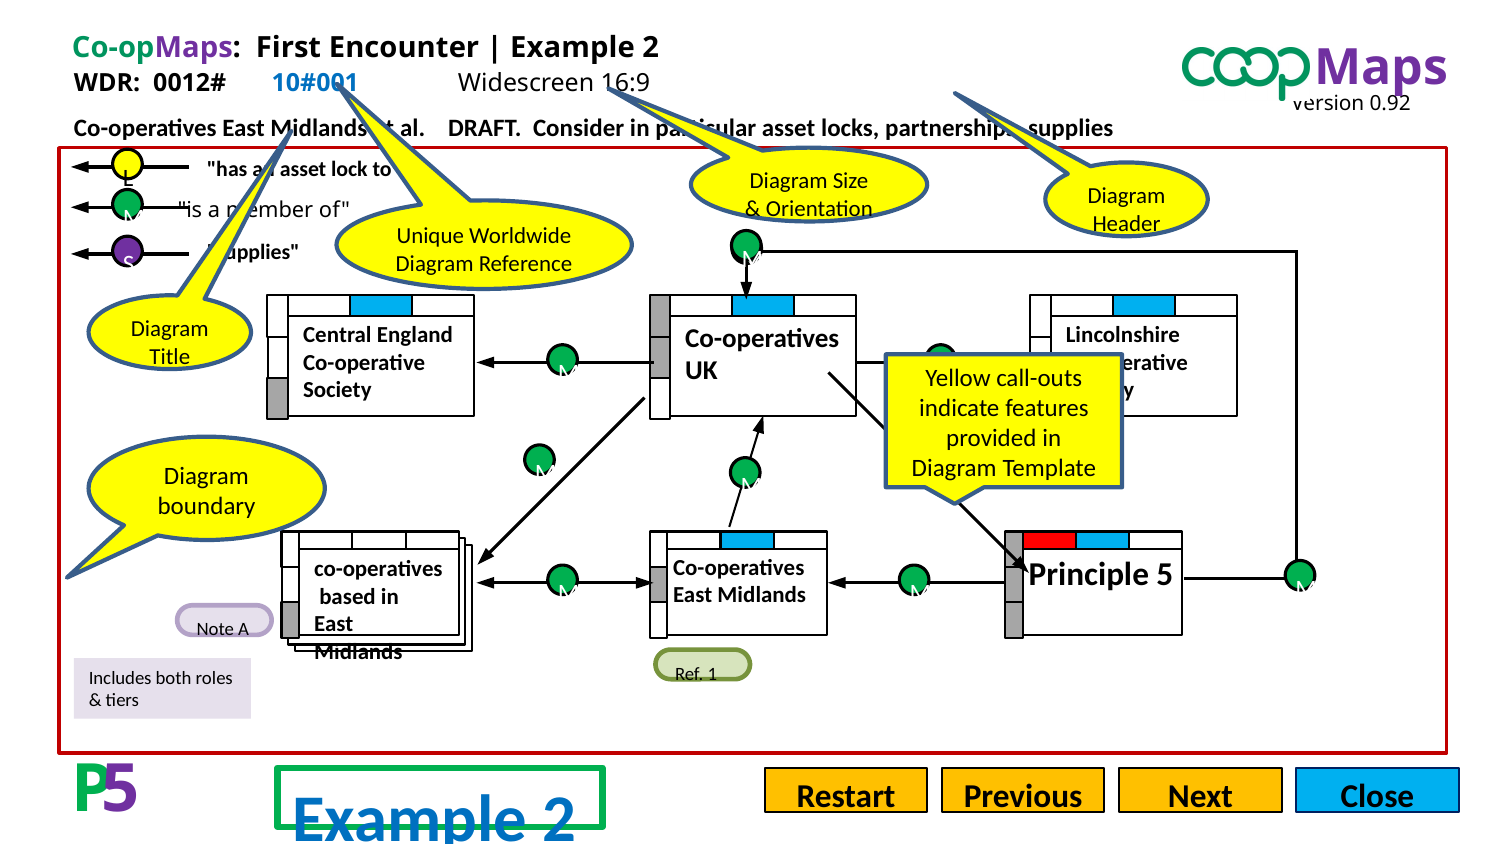

Co-opMaps: First Encounter | Example 2
Maps
Version 0.92
WDR: 0012#
10#001
Widescreen 16:9
Co-operatives East Midlands et al. DRAFT. Consider in particular asset locks, partnerships, supplies
"has an asset lock to"
Diagram Size & Orientation
L
Diagram Header
"is a member of"
M
Unique Worldwide Diagram Reference
"supplies"
M
M
S
M
Diagram Title
Central England Co-operative Society
Co-operatives UK
Lincolnshire
Co-operative Society
M
M
Yellow call-outs indicate features provided in Diagram Template
M
Diagram boundary
M
M
co-operatives based in East Midlands
Co-operatives East Midlands
Principle 5
M
M
Note A
Ref. 1
Includes both roles & tiers
P
5
Example 2
Restart
Previous
Next
Close